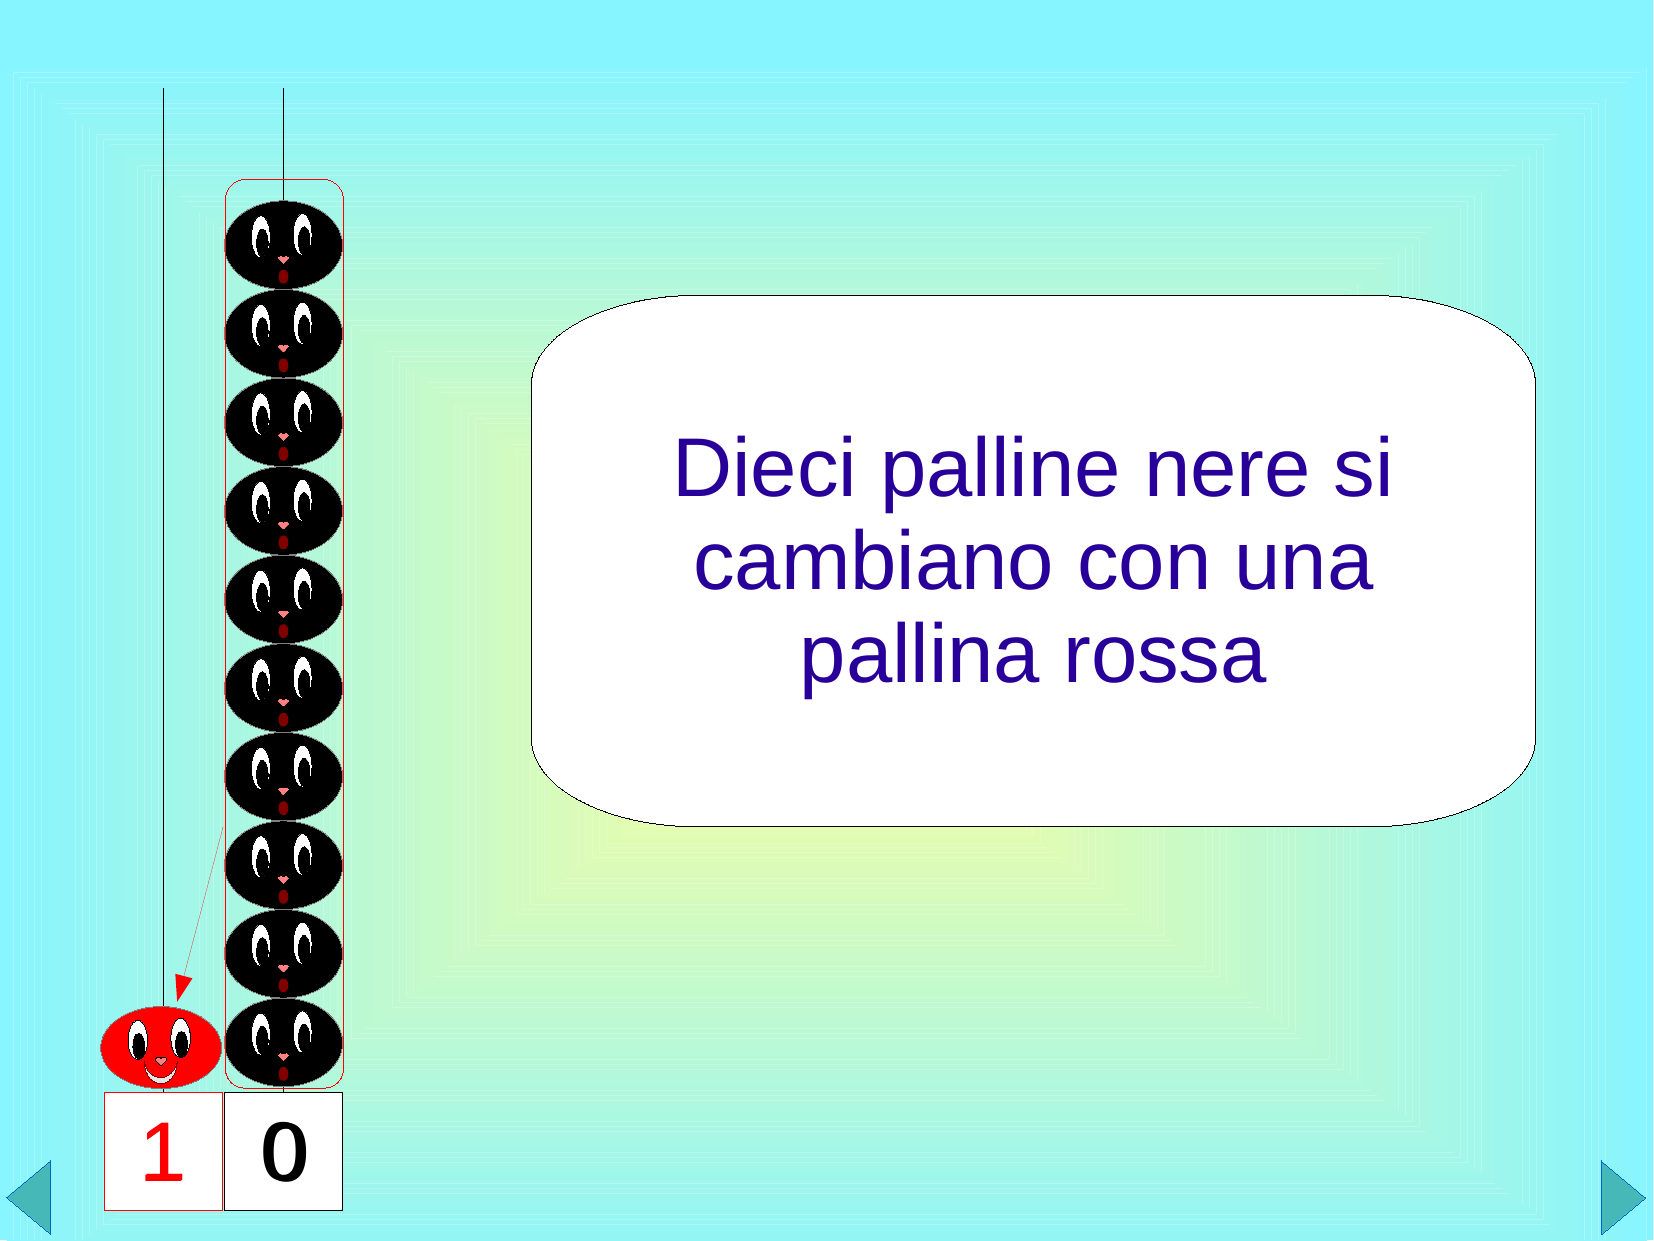

1
0
Dieci palline nere si cambiano con una pallina rossa
1
0